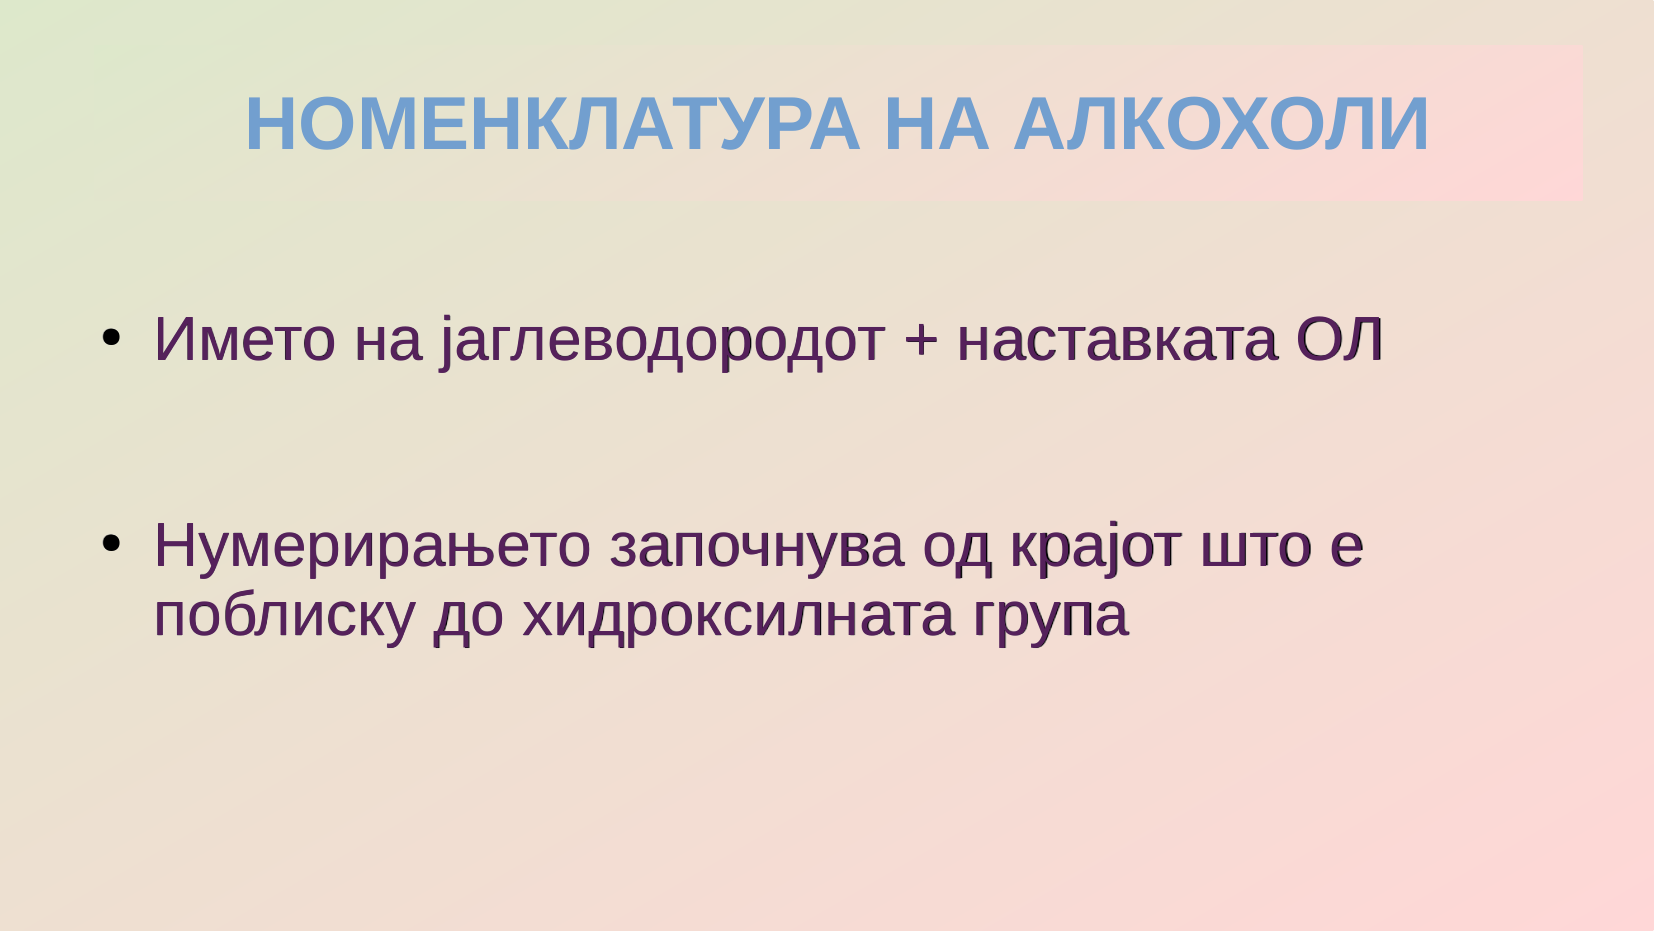

# НОМЕНКЛАТУРА НА АЛКОХОЛИ
Името на јаглеводородот + наставката ОЛ
Нумерирањето започнува од крајот што е поблиску до хидроксилната група